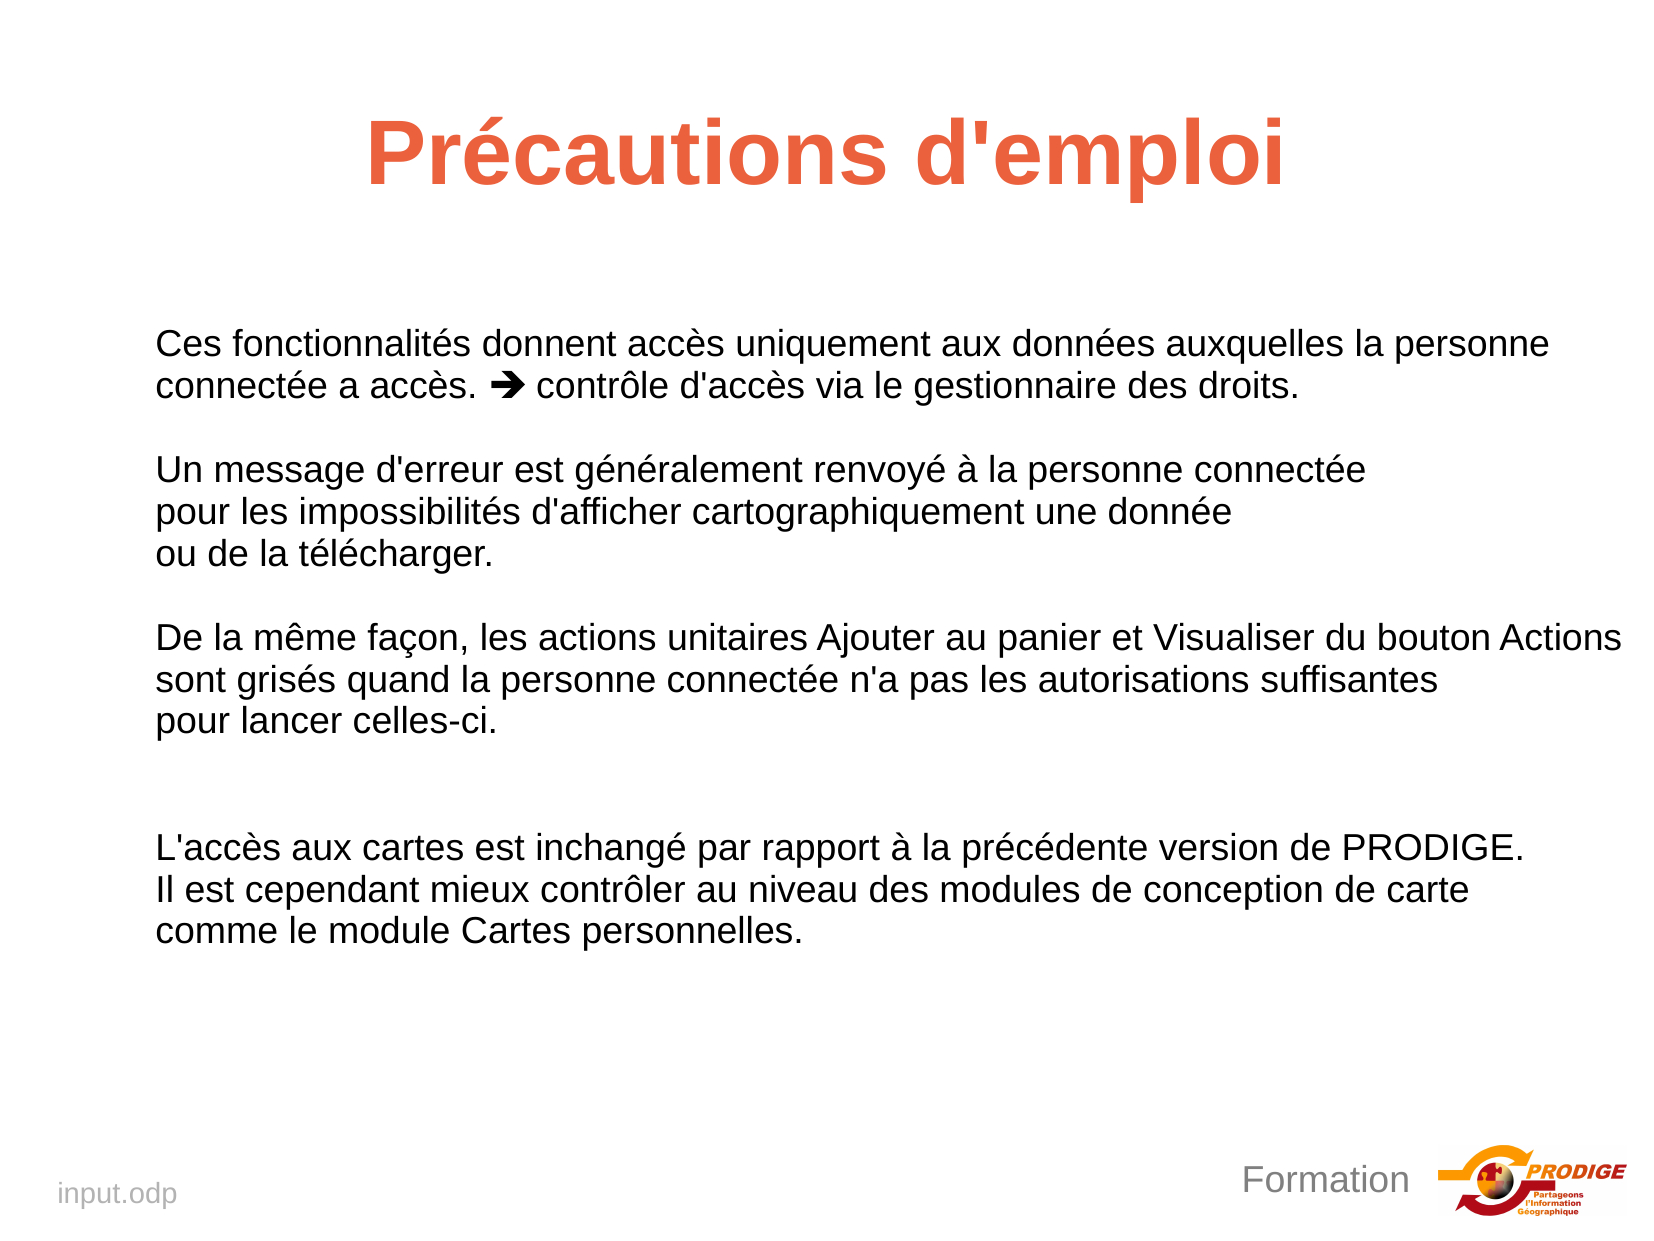

# Précautions d'emploi
Ces fonctionnalités donnent accès uniquement aux données auxquelles la personne
connectée a accès.  contrôle d'accès via le gestionnaire des droits.
Un message d'erreur est généralement renvoyé à la personne connectée
pour les impossibilités d'afficher cartographiquement une donnée
ou de la télécharger.
De la même façon, les actions unitaires Ajouter au panier et Visualiser du bouton Actions
sont grisés quand la personne connectée n'a pas les autorisations suffisantes
pour lancer celles-ci.
L'accès aux cartes est inchangé par rapport à la précédente version de PRODIGE.
Il est cependant mieux contrôler au niveau des modules de conception de carte
comme le module Cartes personnelles.